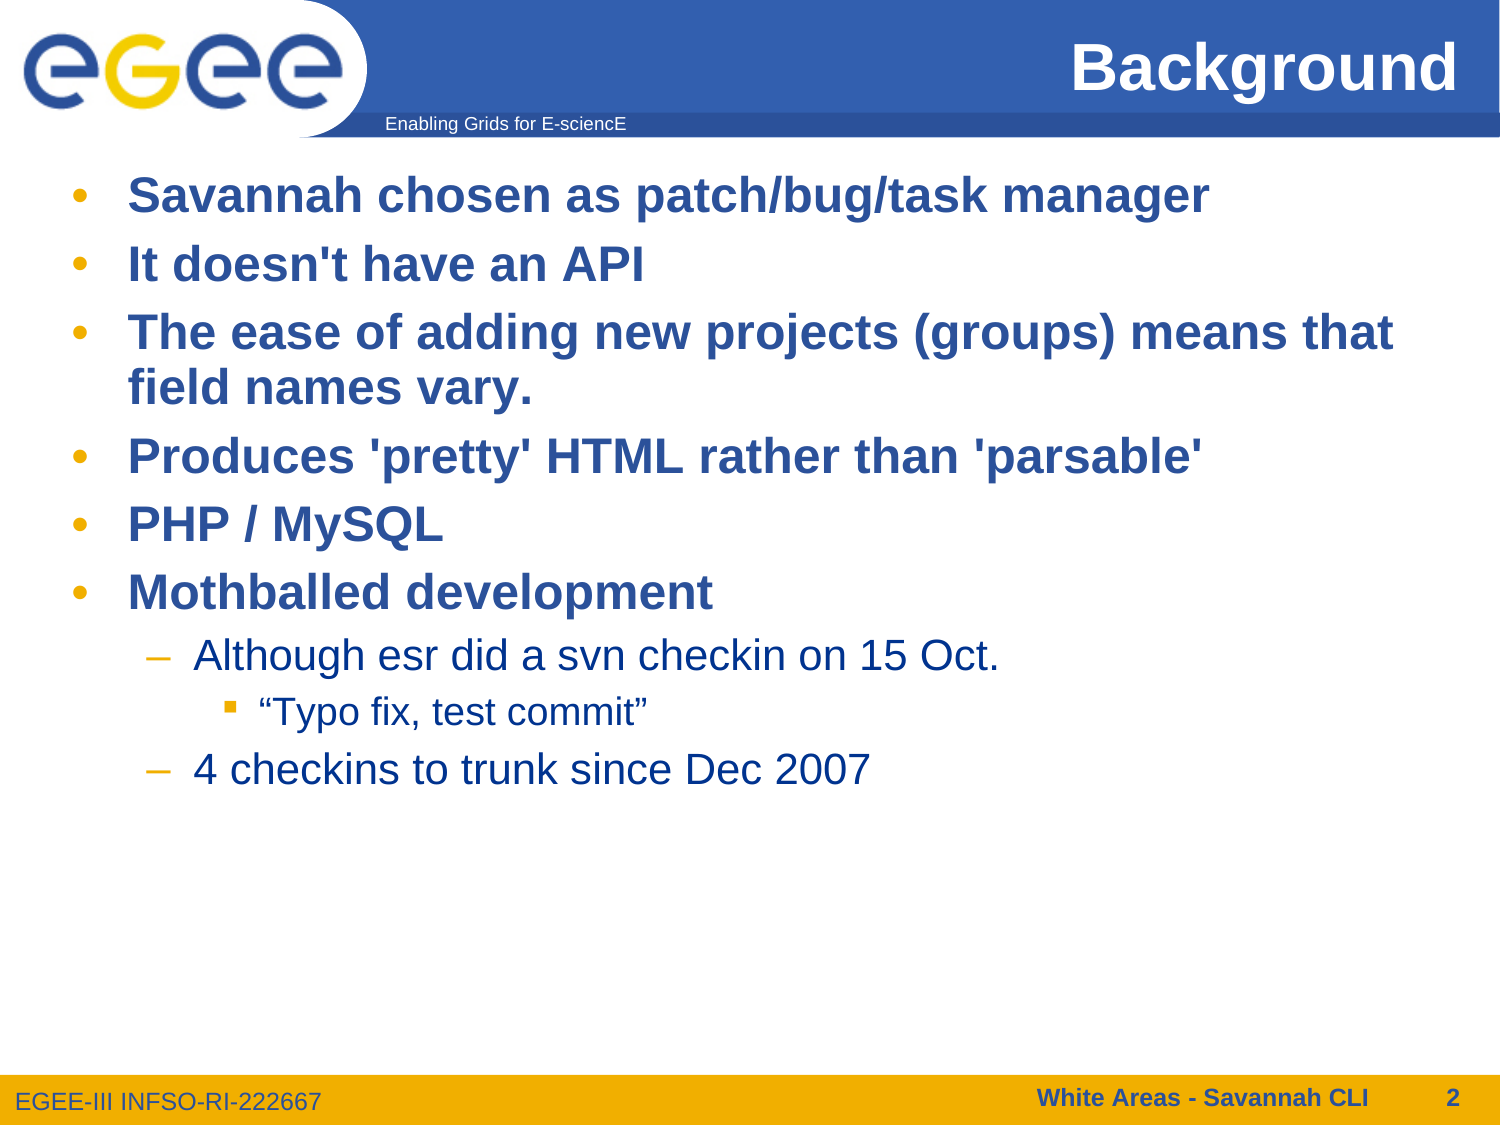

# Background
Savannah chosen as patch/bug/task manager
It doesn't have an API
The ease of adding new projects (groups) means that field names vary.
Produces 'pretty' HTML rather than 'parsable'
PHP / MySQL
Mothballed development
Although esr did a svn checkin on 15 Oct.
“Typo fix, test commit”
4 checkins to trunk since Dec 2007
White Areas - Savannah CLI
2